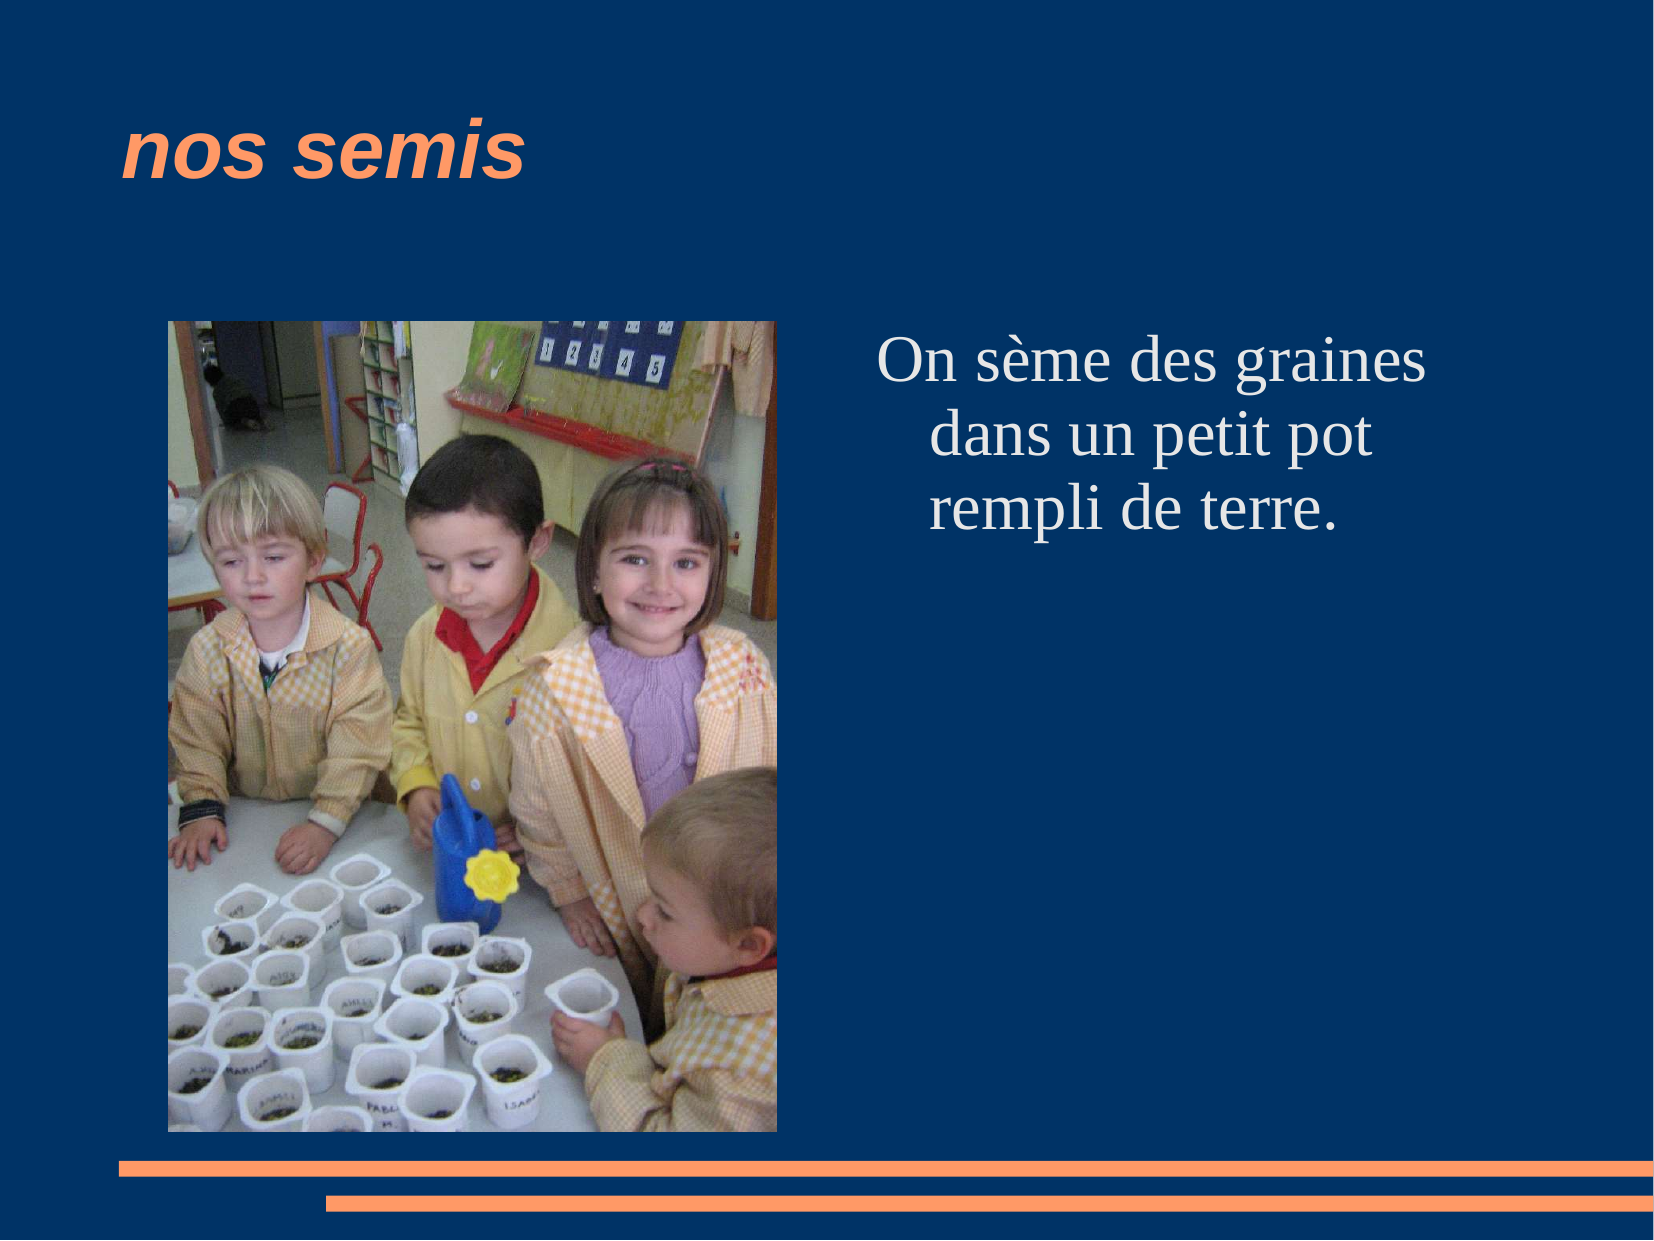

# nos semis
On sème des graines dans un petit pot rempli de terre.